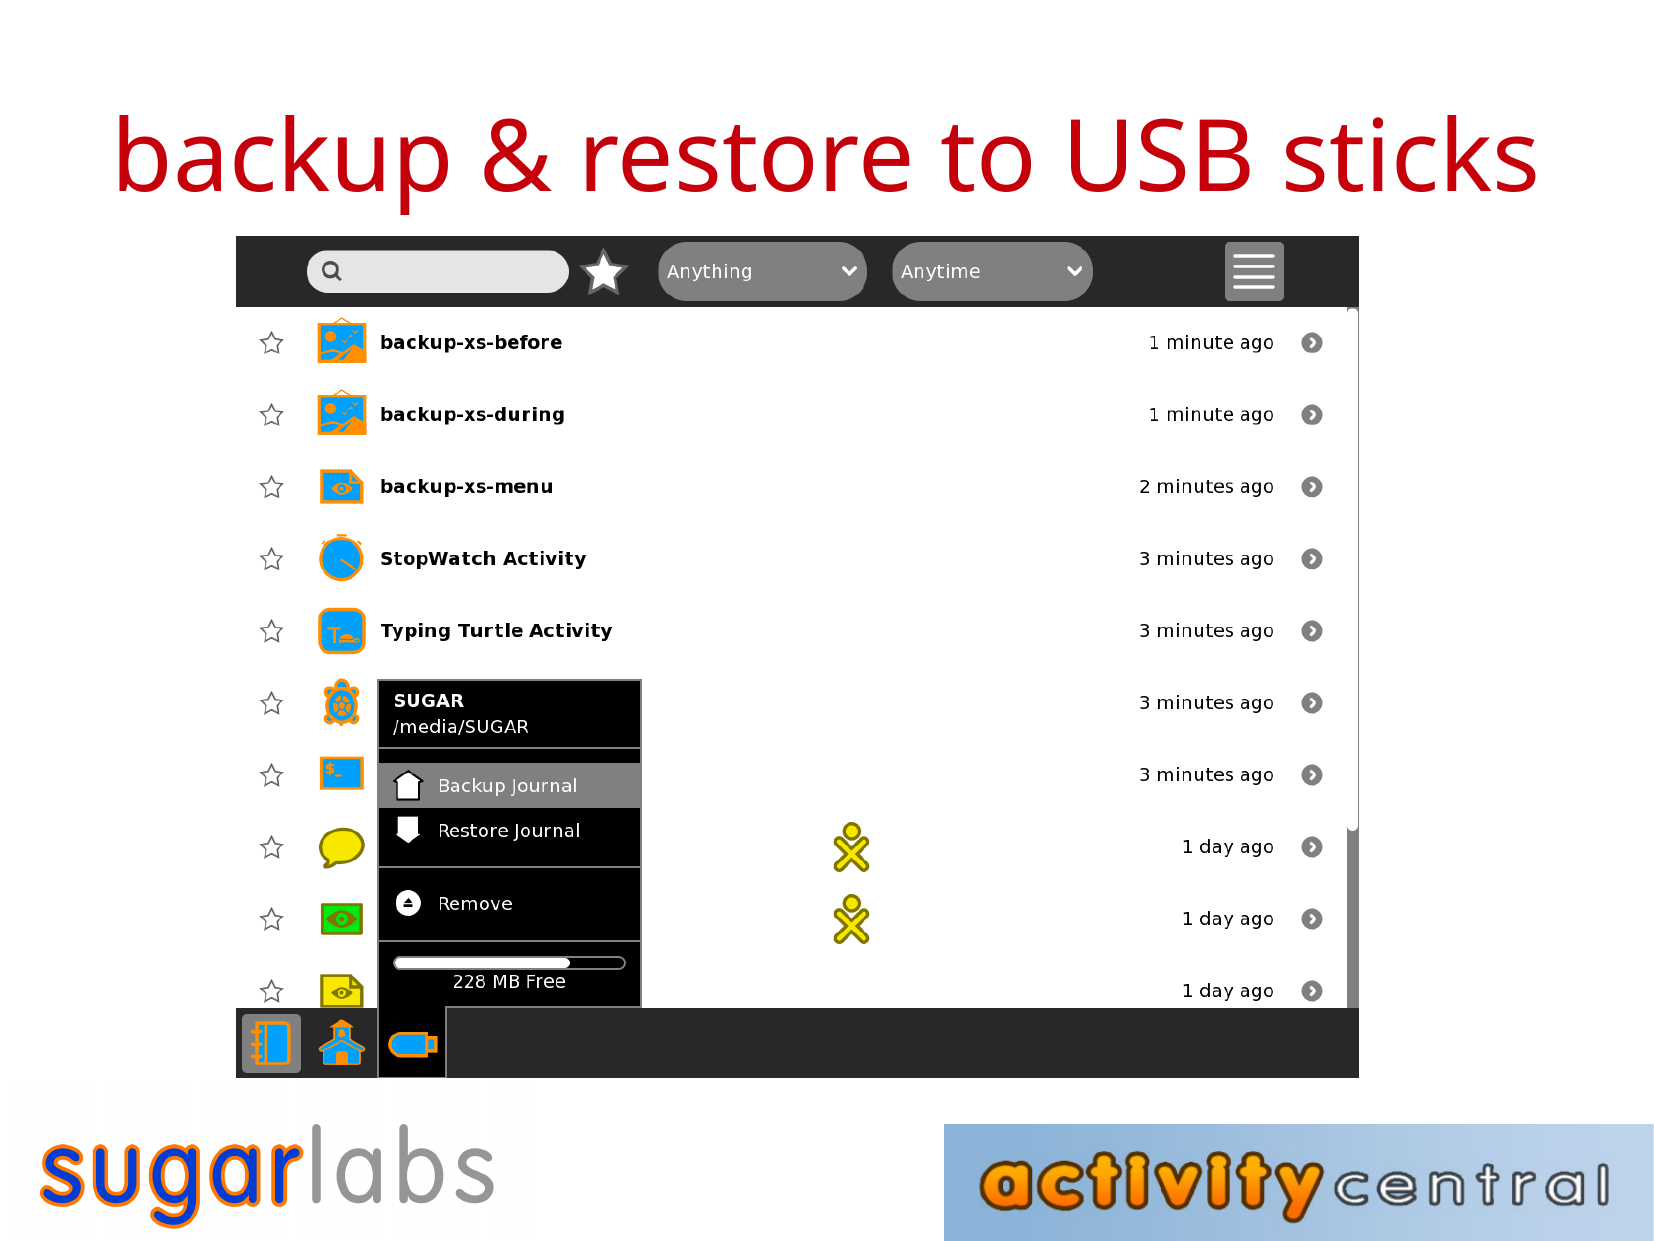

# backup & restore to USB sticks